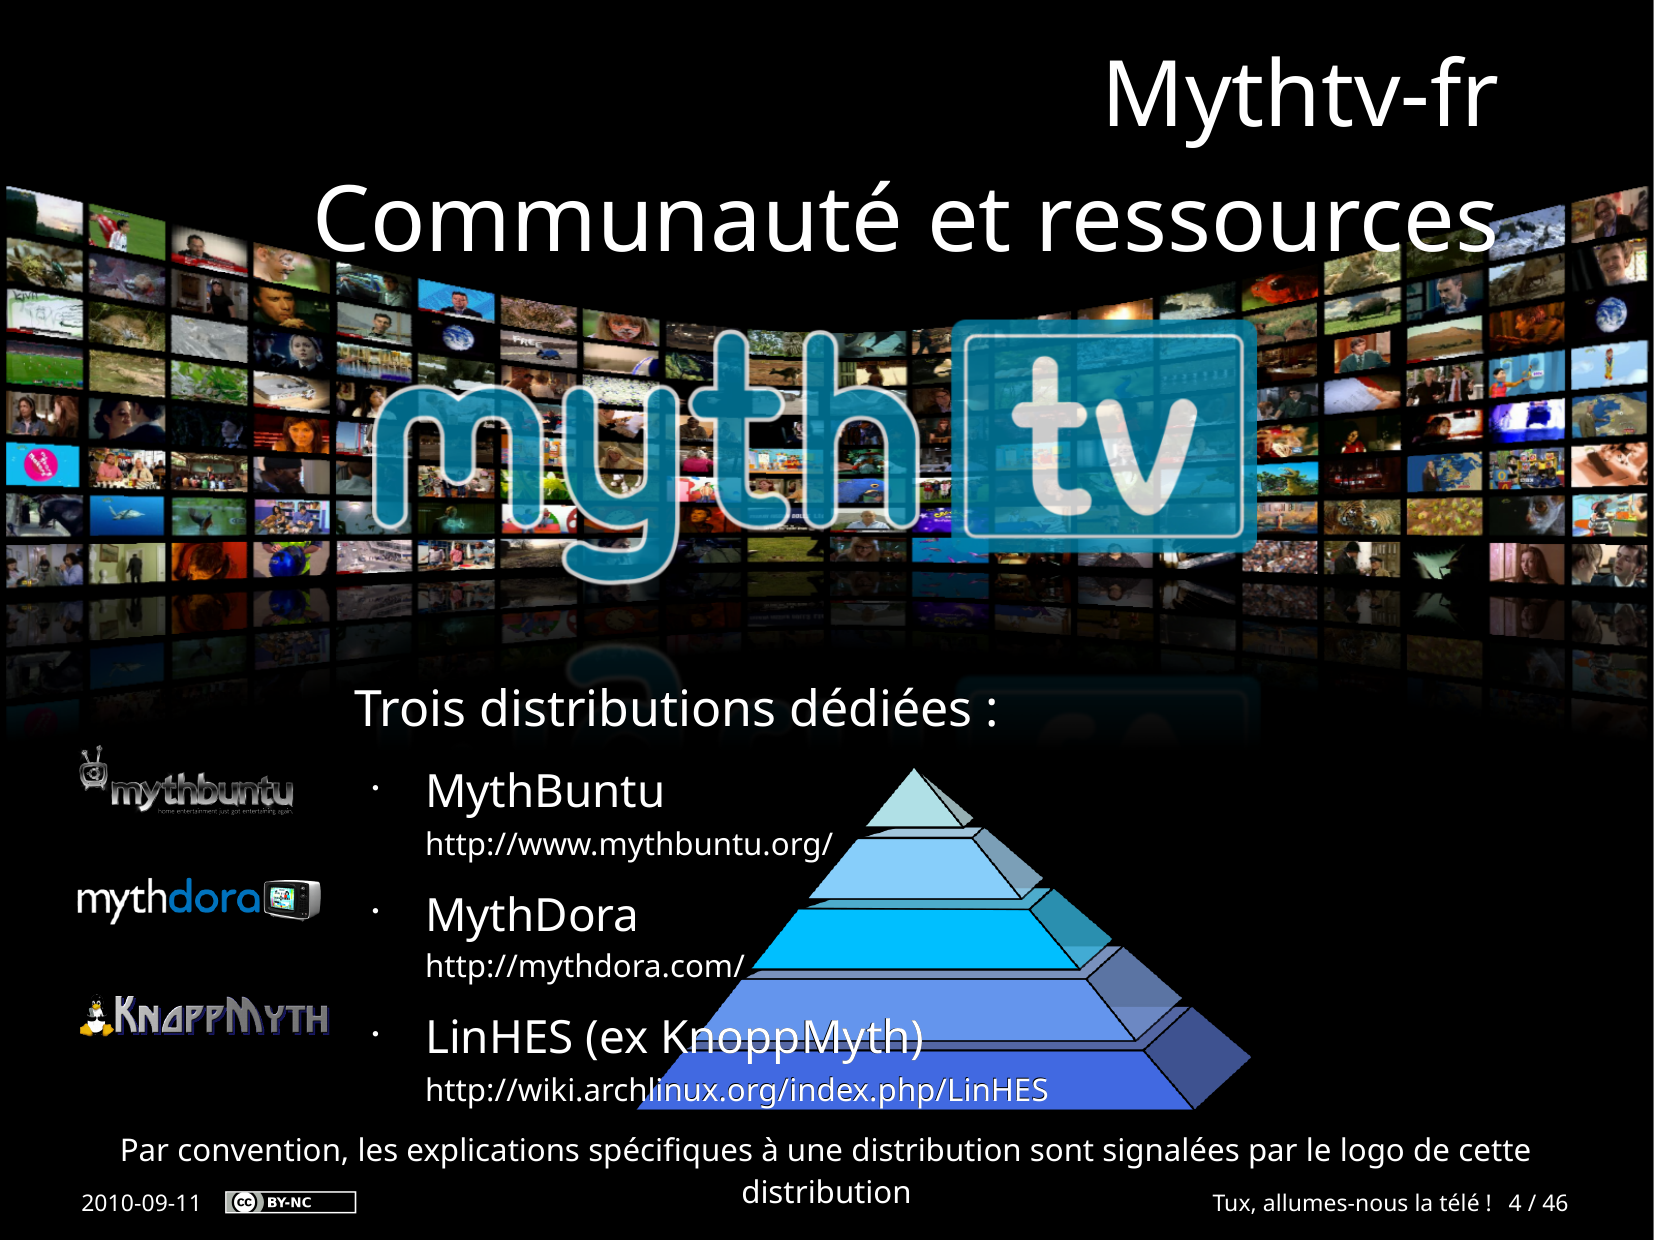

# Mythtv-fr Communauté et ressources
Trois distributions dédiées :
MythBuntu
http://www.mythbuntu.org/
MythDora
http://mythdora.com/
LinHES (ex KnoppMyth)
http://wiki.archlinux.org/index.php/LinHES
Par convention, les explications spécifiques à une distribution sont signalées par le logo de cette distribution
2010-09-11
Tux, allumes-nous la télé !
4